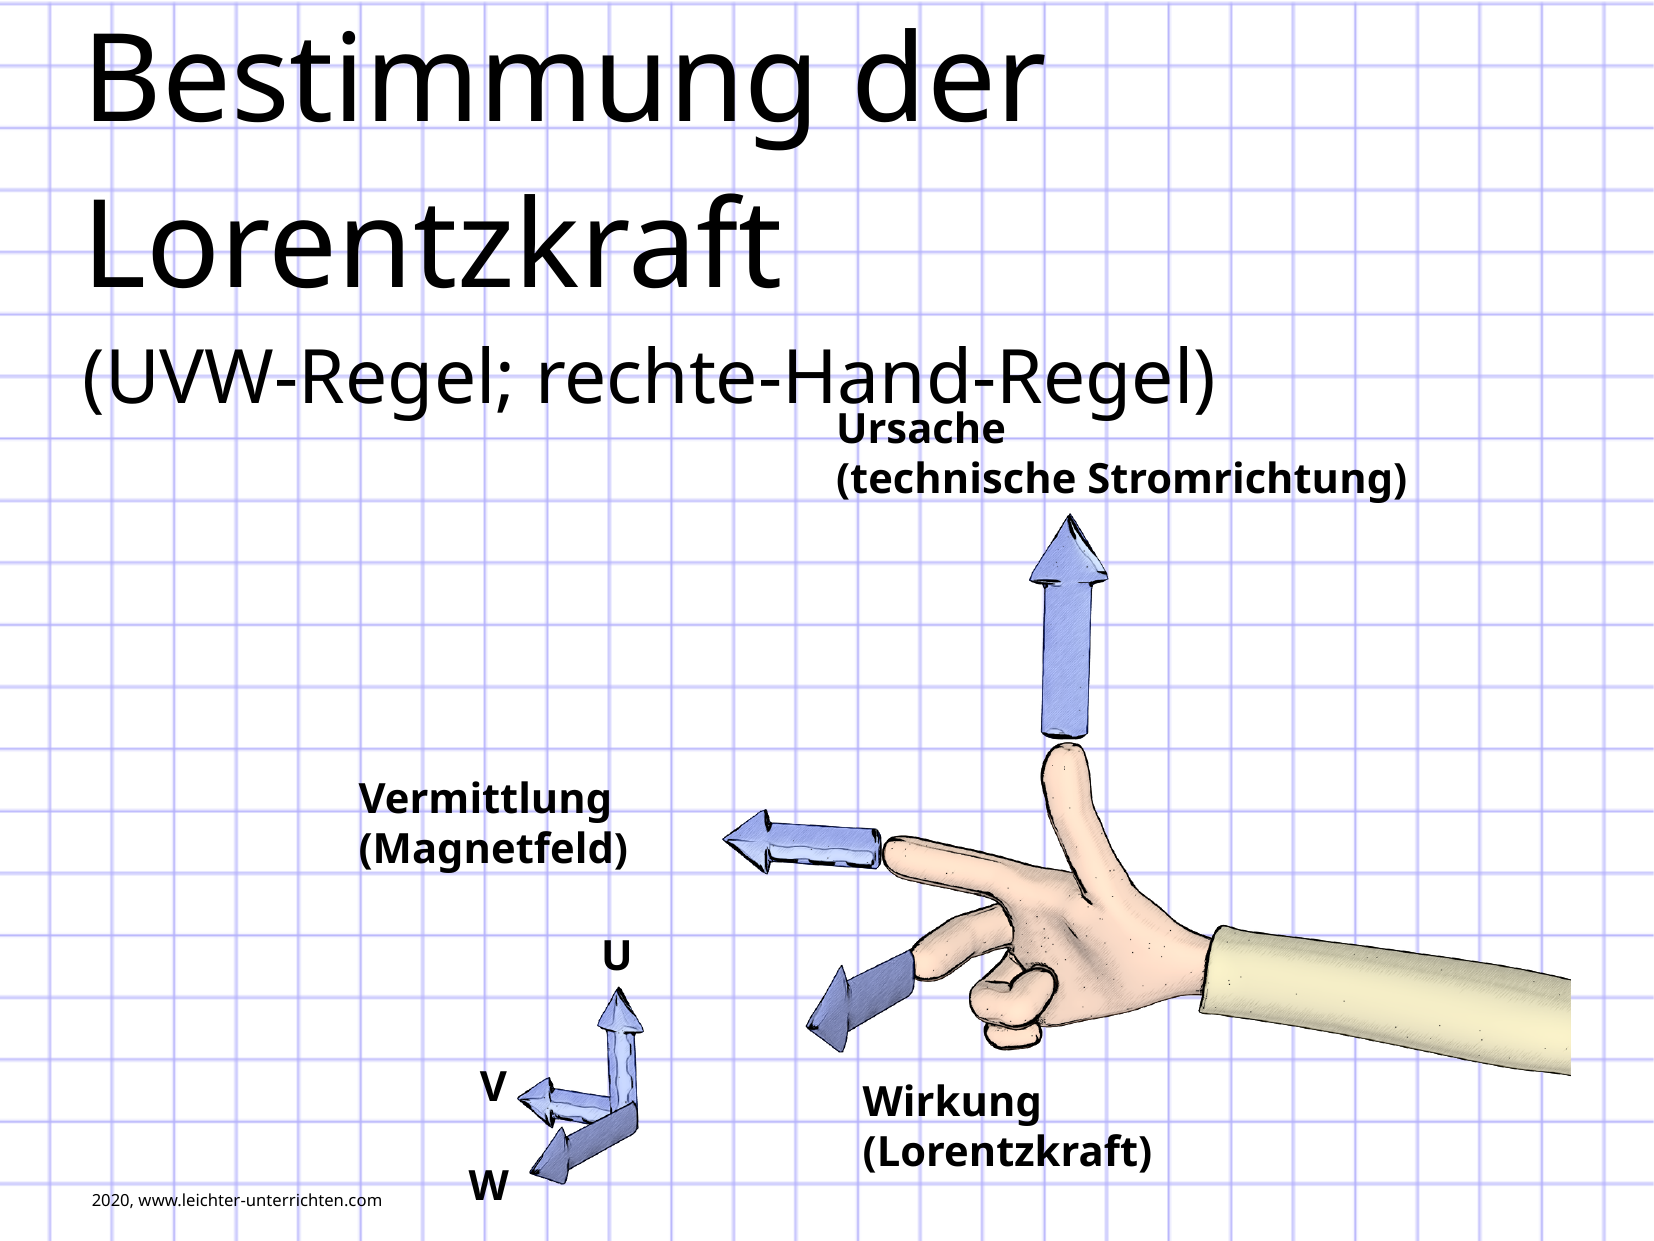

# Bestimmung der Lorentzkraft (UVW-Regel; rechte-Hand-Regel)
Ursache
(technische Stromrichtung)
Vermittlung
(Magnetfeld)
U
V
Wirkung
(Lorentzkraft)
W